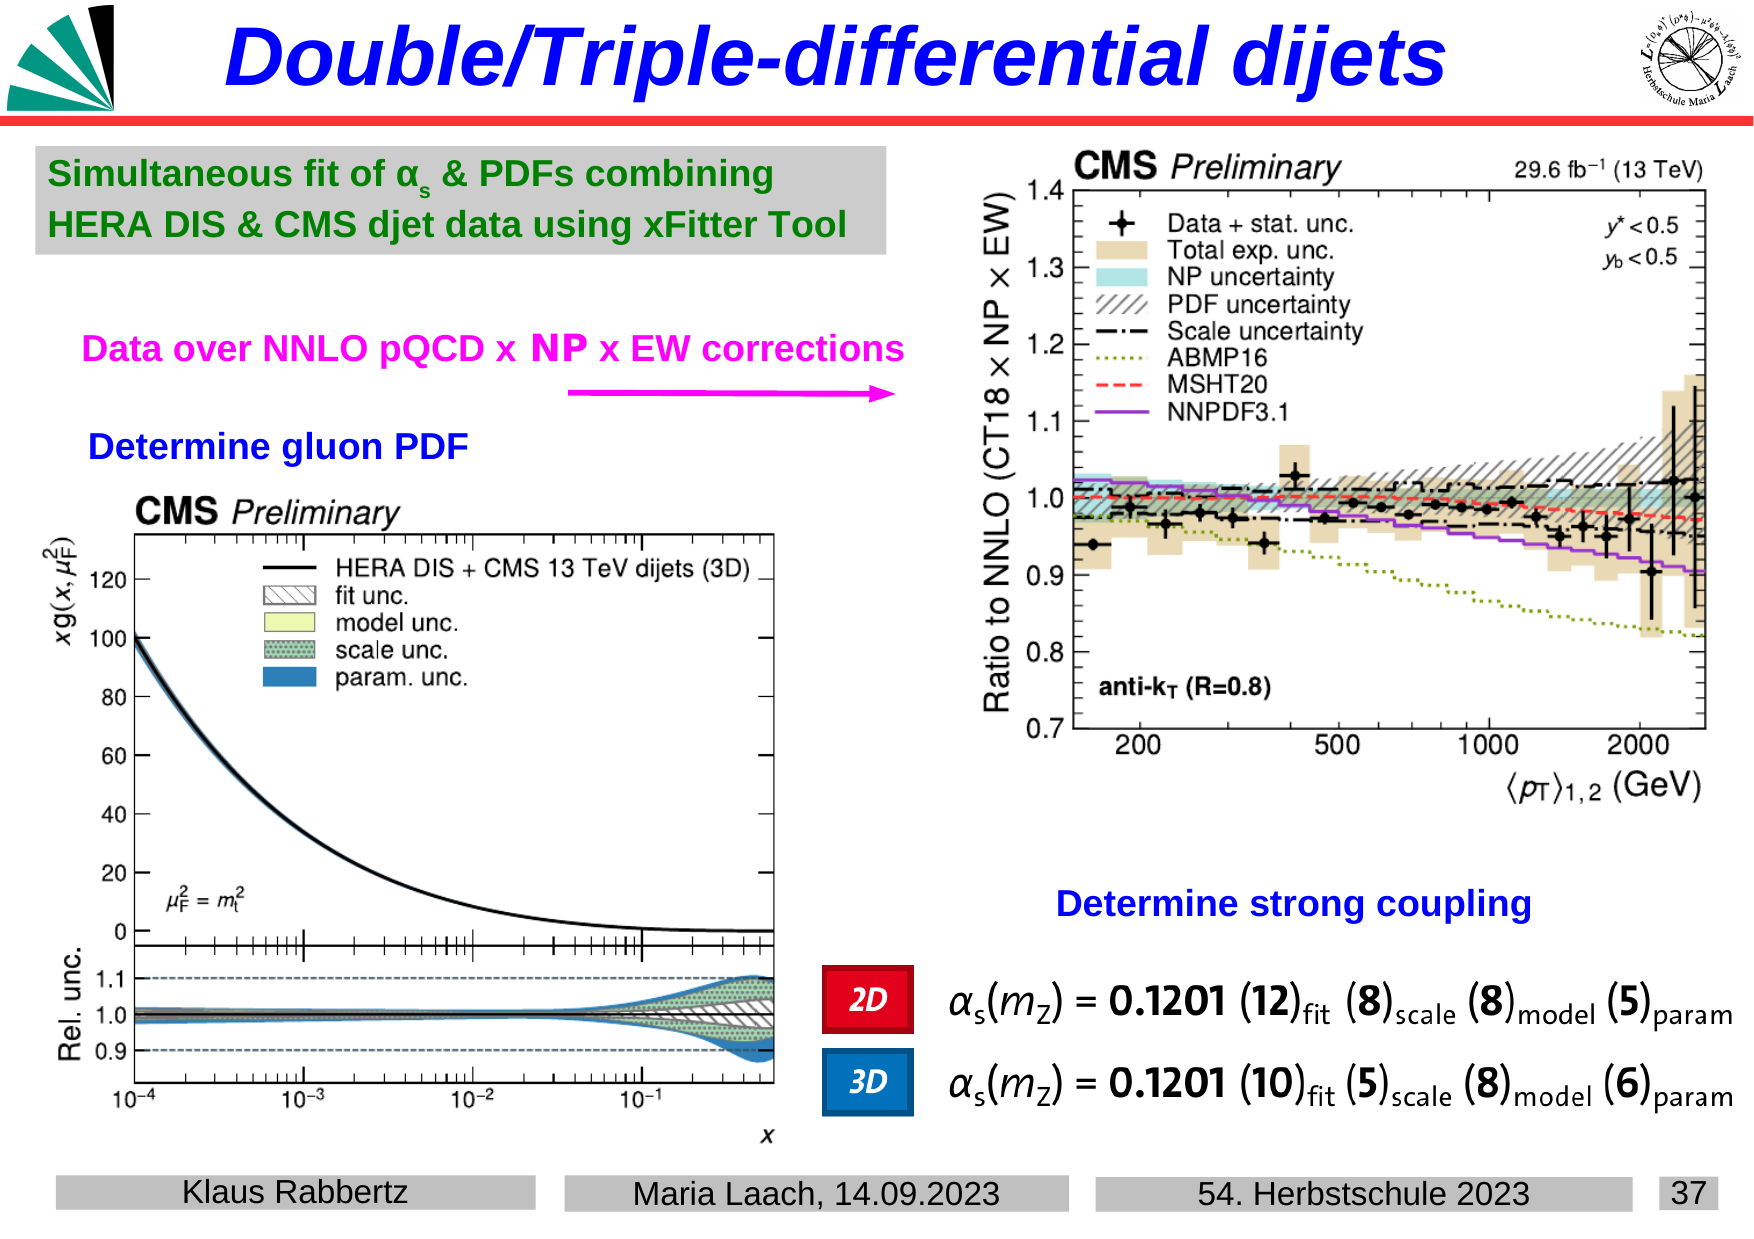

# Double/Triple-differential dijets
Simultaneous fit of αs & PDFs combining
HERA DIS & CMS djet data using xFitter Tool
| | | | | |
| --- | --- | --- | --- | --- |
| | | | | |
| | | | | |
| | | | | |
| | | | | |
| | | | | |
Data over NNLO pQCD x NP x EW corrections
Determine gluon PDF
Determine strong coupling